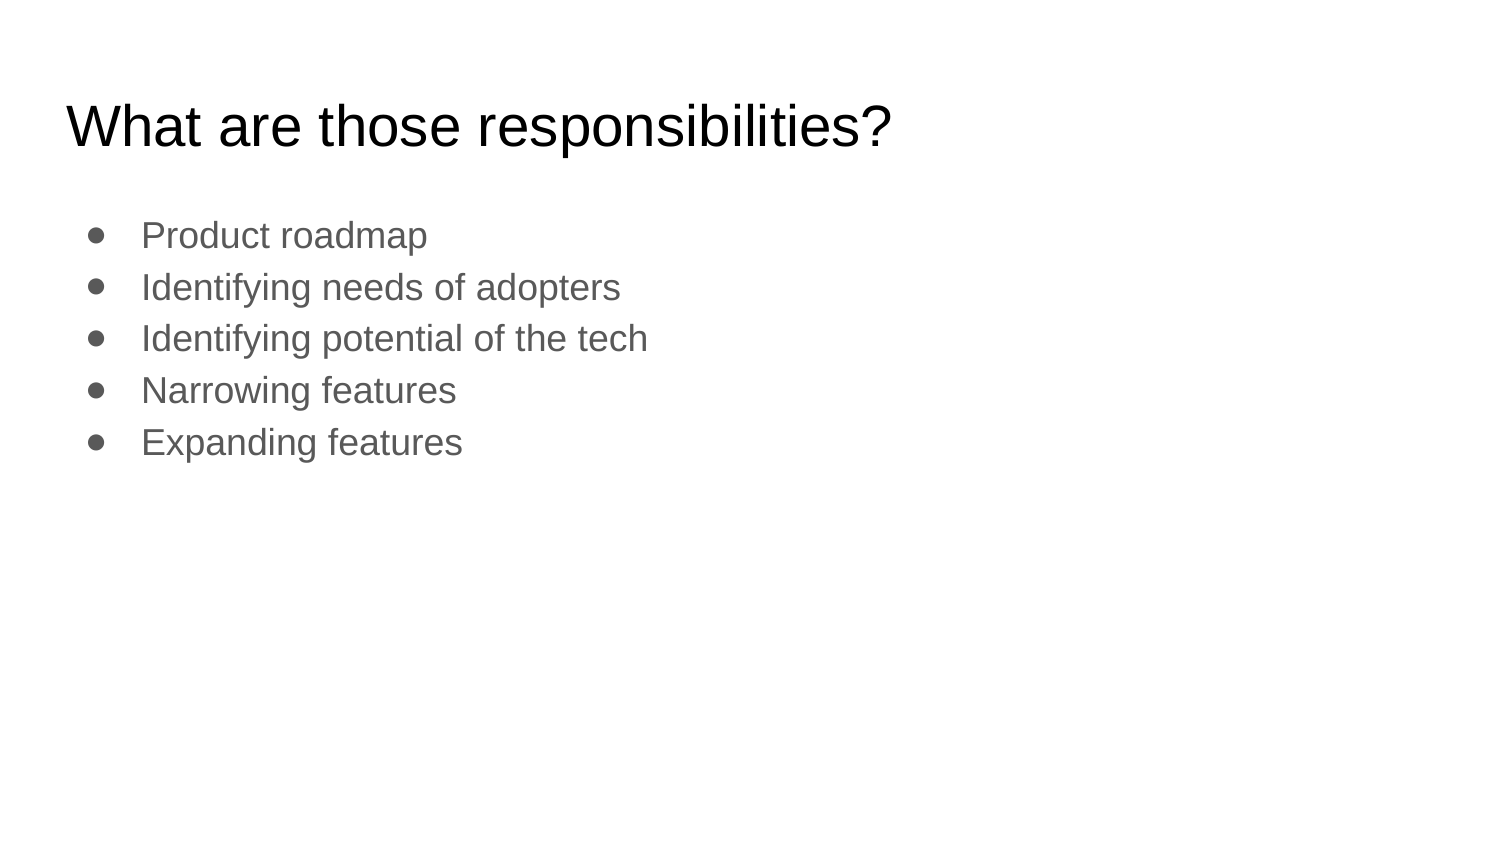

# What are those responsibilities?
Product roadmap
Identifying needs of adopters
Identifying potential of the tech
Narrowing features
Expanding features